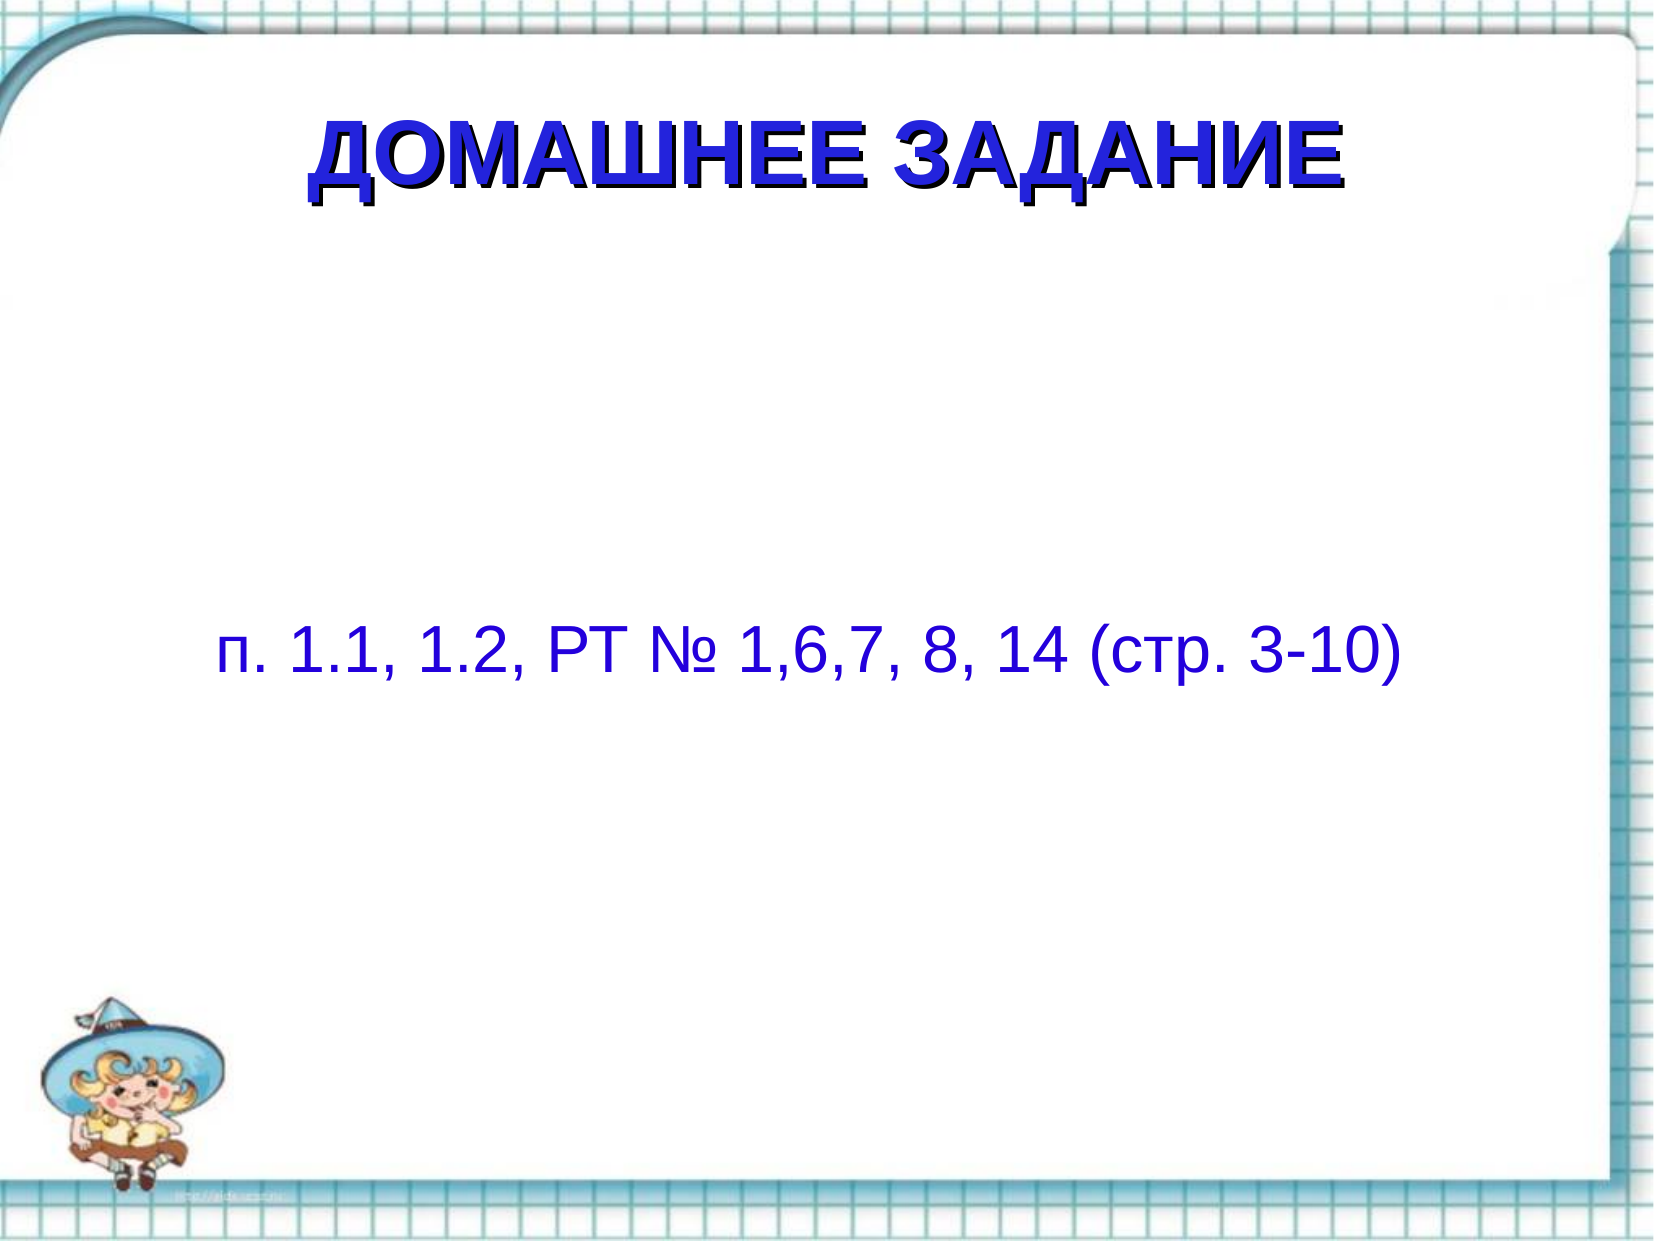

# ДОМАШНЕЕ ЗАДАНИЕ
п. 1.1, 1.2, РТ № 1,6,7, 8, 14 (стр. 3-10)